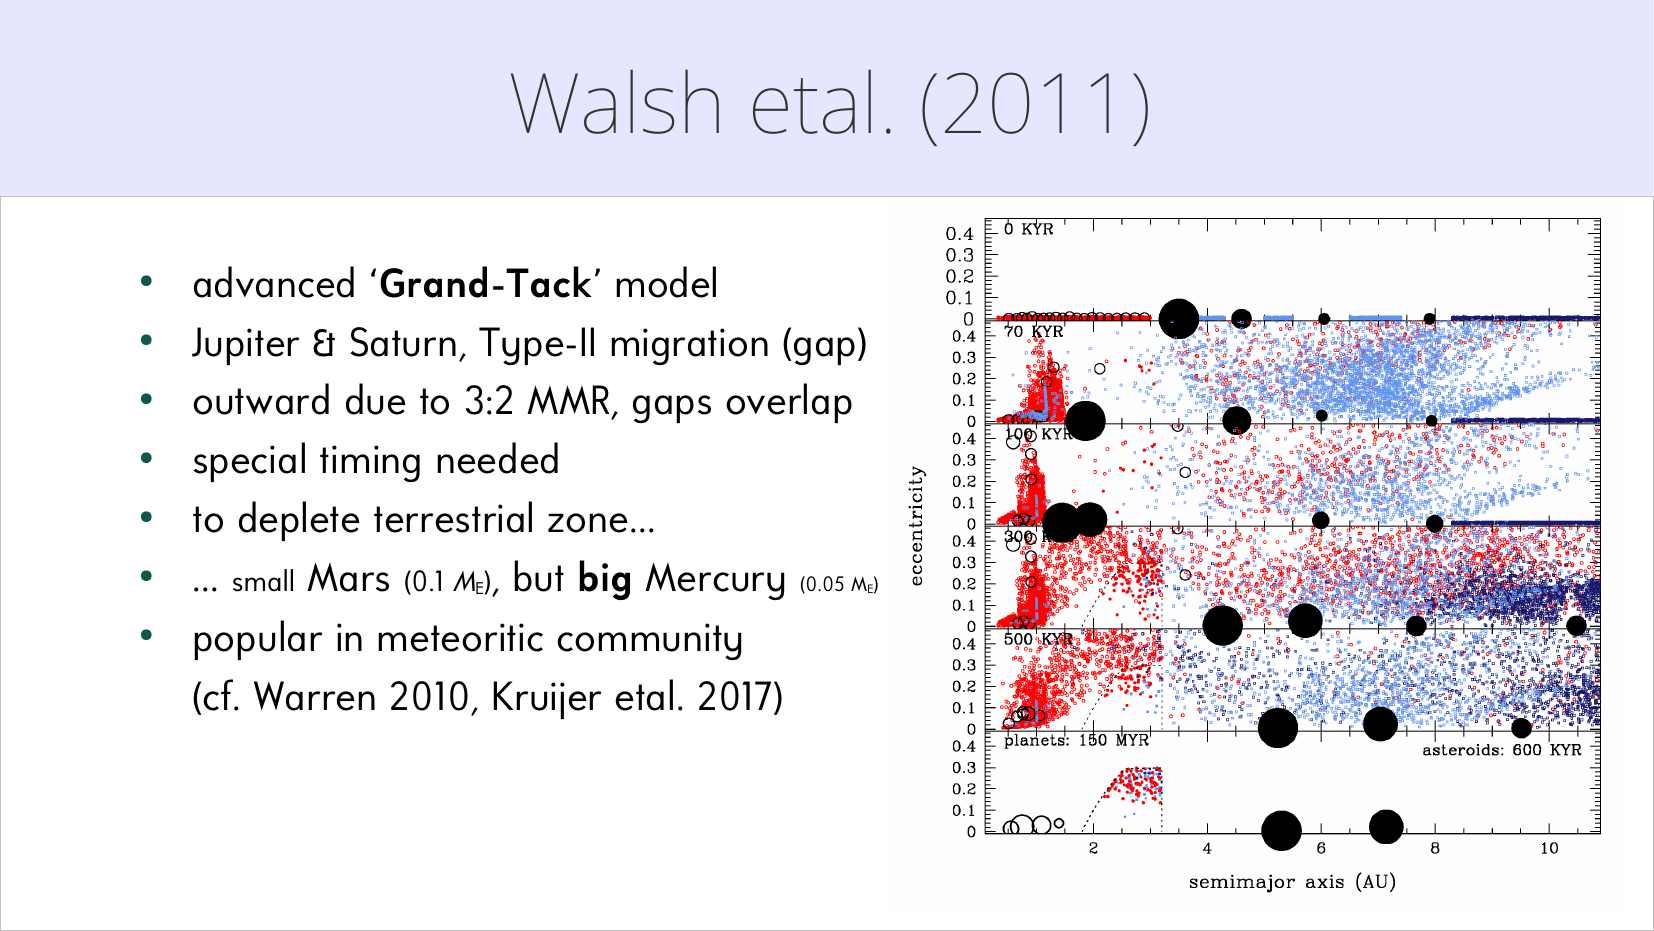

# Walsh etal. (2011)
advanced ‘Grand-Tack’ model
Jupiter & Saturn, Type-II migration (gap)
outward due to 3:2 MMR, gaps overlap
special timing needed
to deplete terrestrial zone...
... small Mars (0.1 ME), but big Mercury (0.05 ME)
popular in meteoritic community
(cf. Warren 2010, Kruijer etal. 2017)